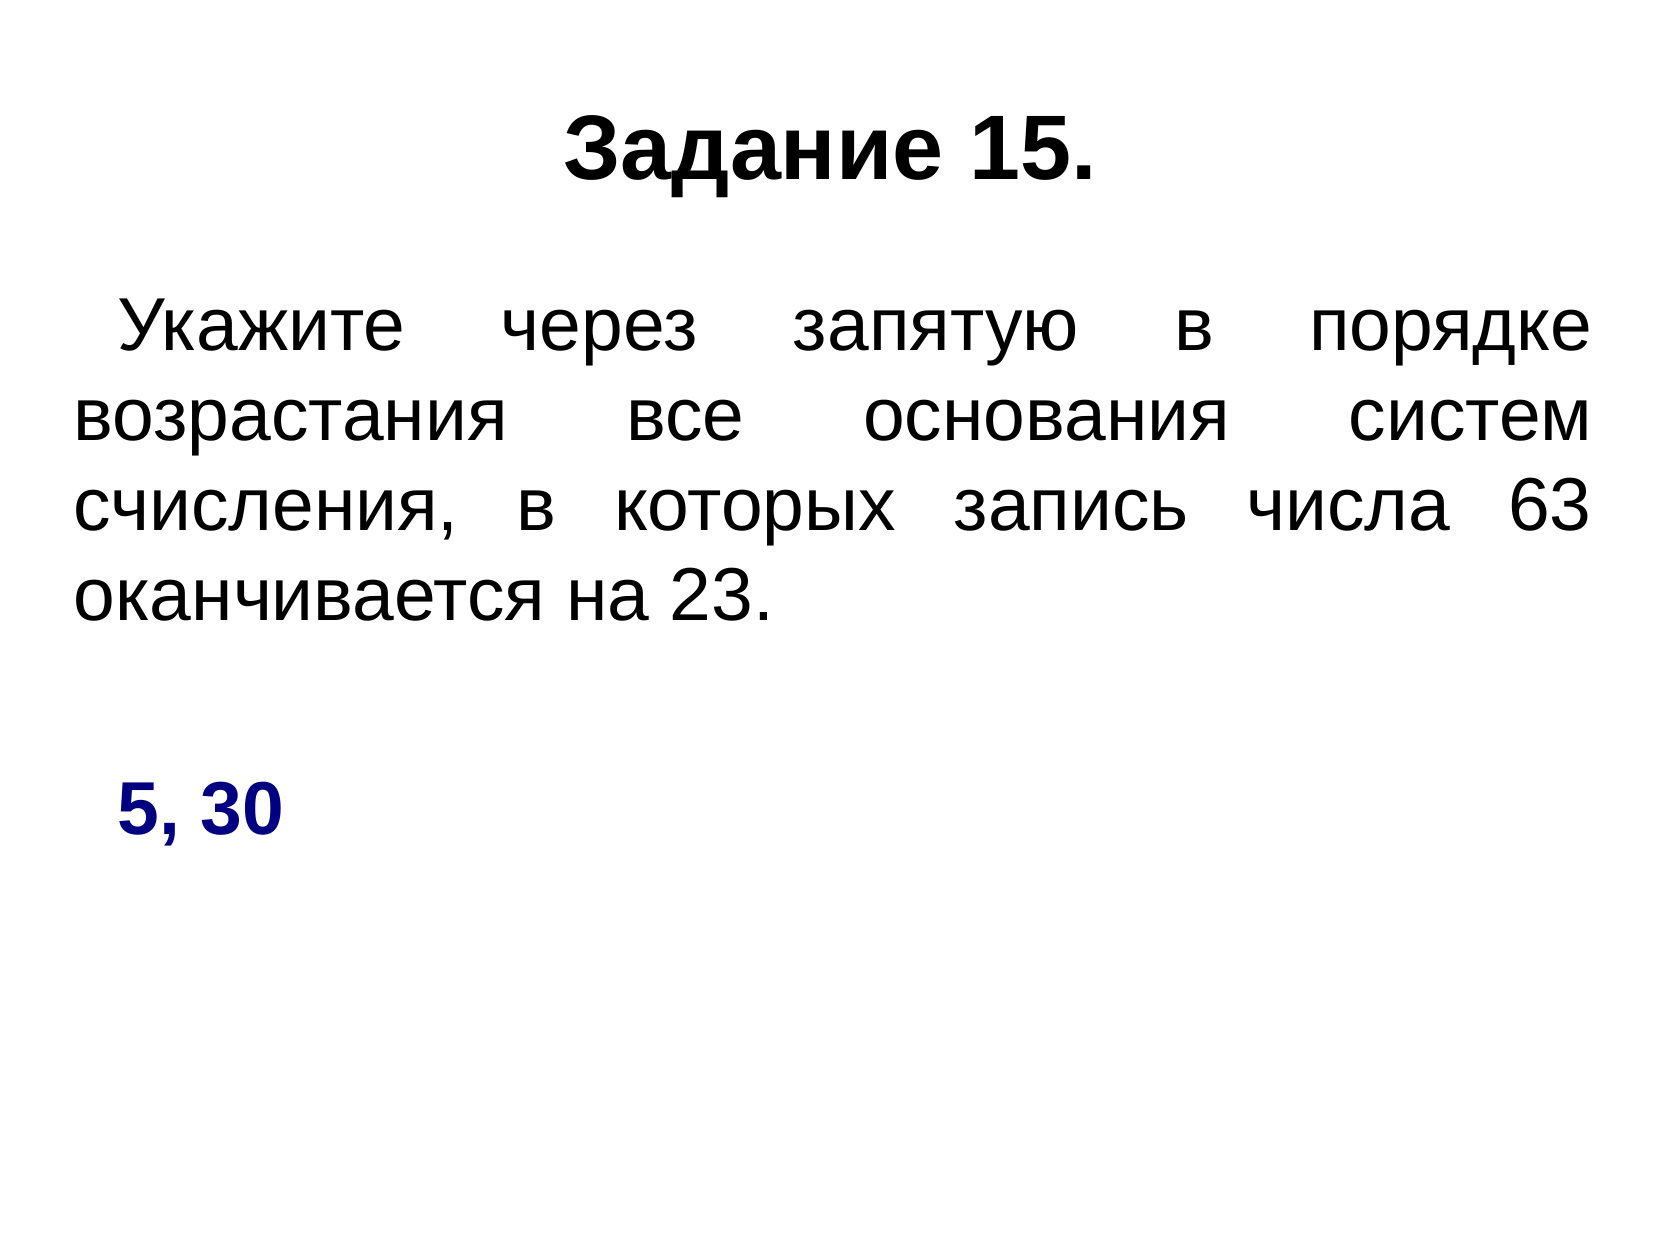

# Задание 15.
Укажите через запятую в порядке возрастания все основания систем счисления, в которых запись числа 63 оканчивается на 23.
5, 30